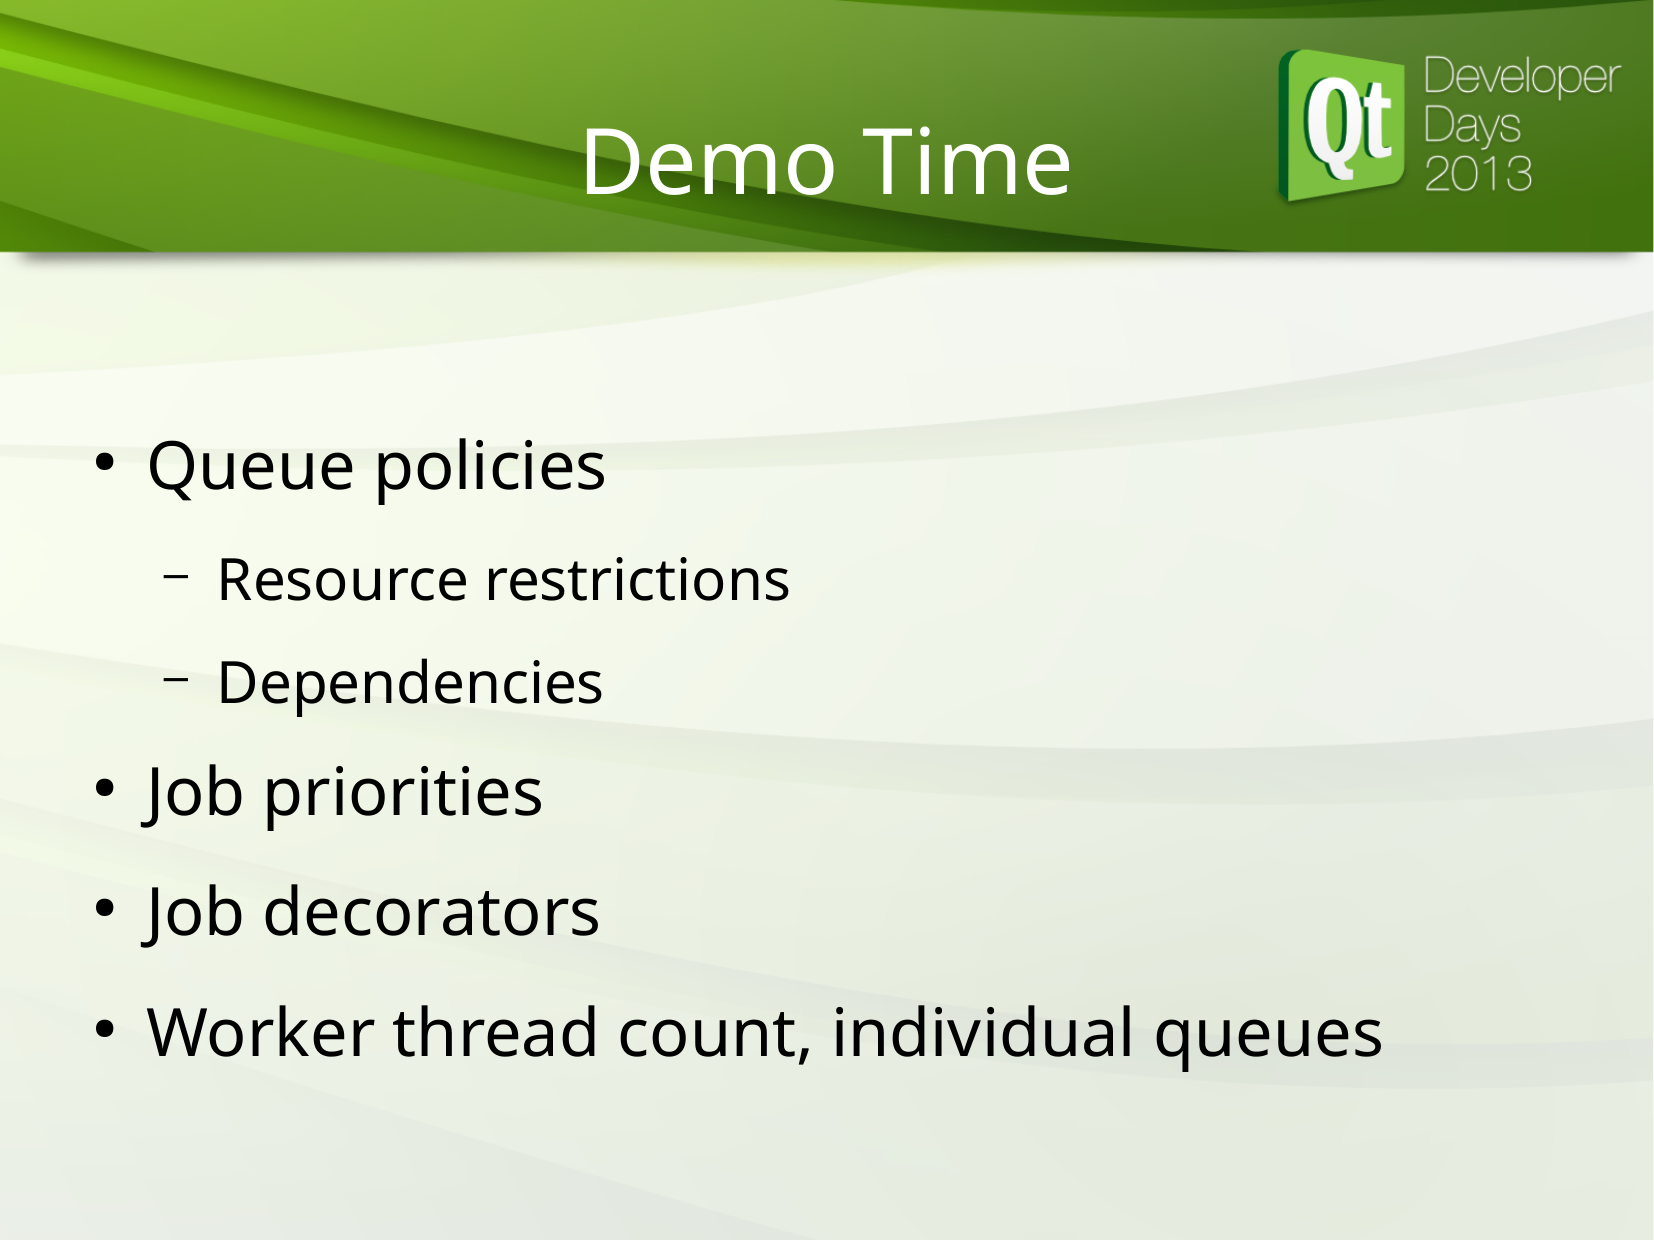

# Demo Time
Queue policies
Resource restrictions
Dependencies
Job priorities
Job decorators
Worker thread count, individual queues